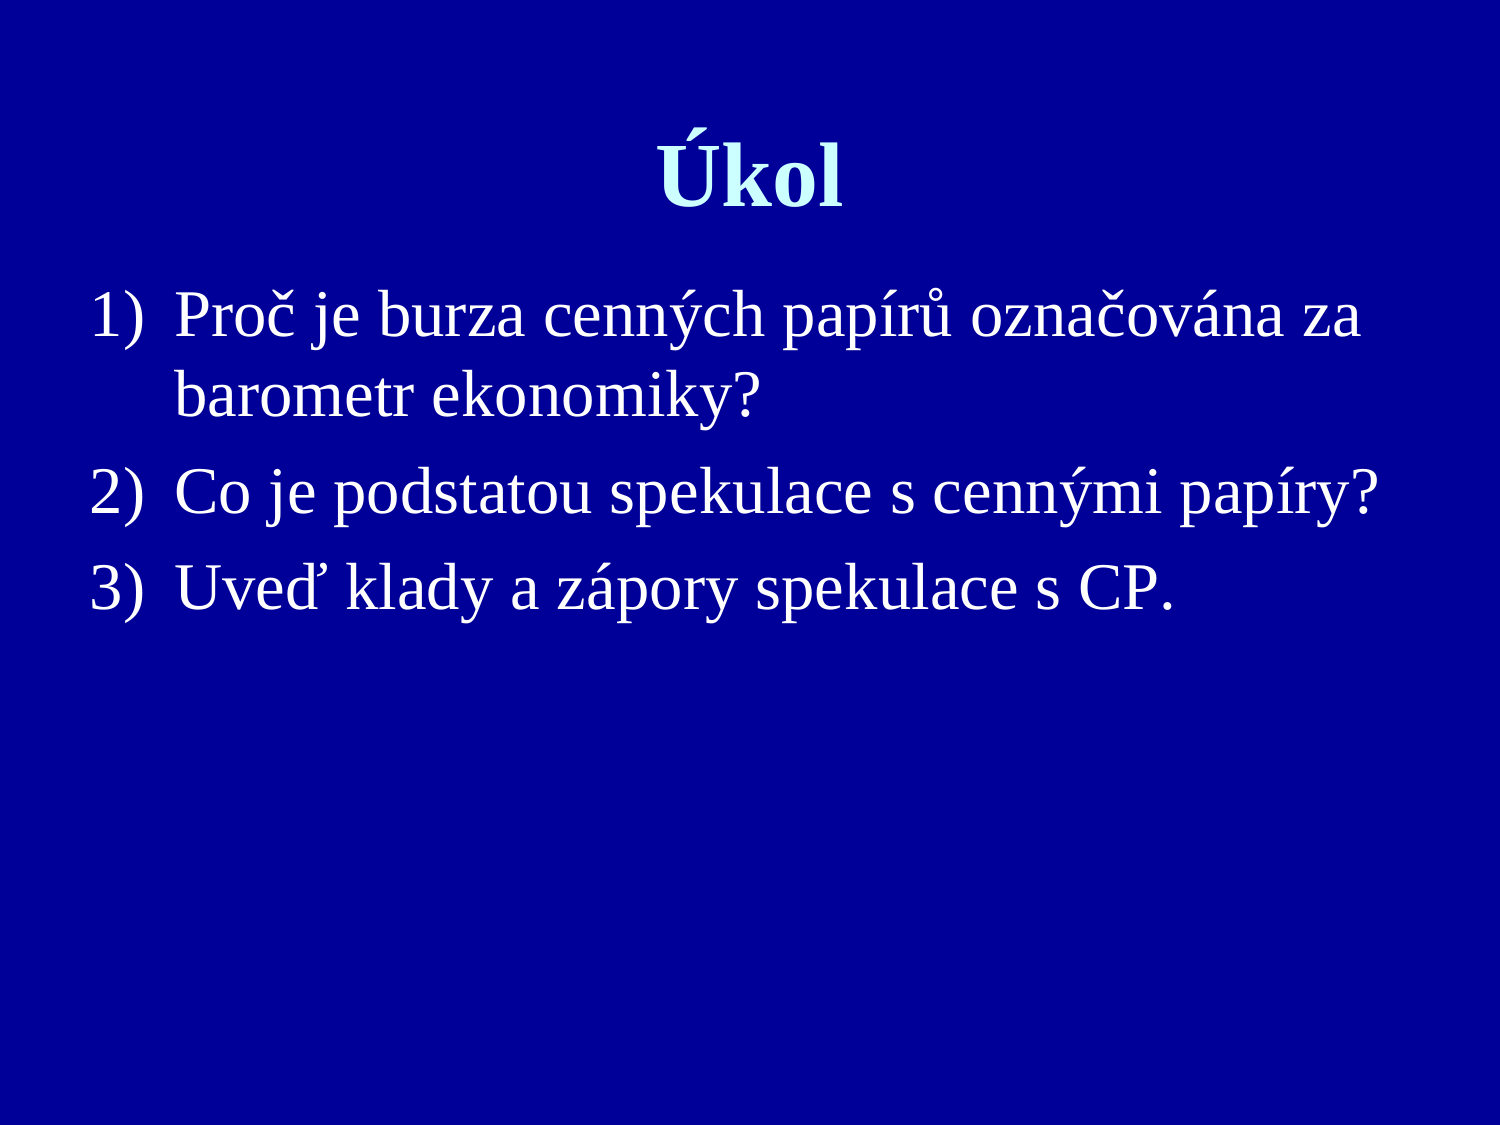

# Úkol
Proč je burza cenných papírů označována za barometr ekonomiky?
Co je podstatou spekulace s cennými papíry?
Uveď klady a zápory spekulace s CP.